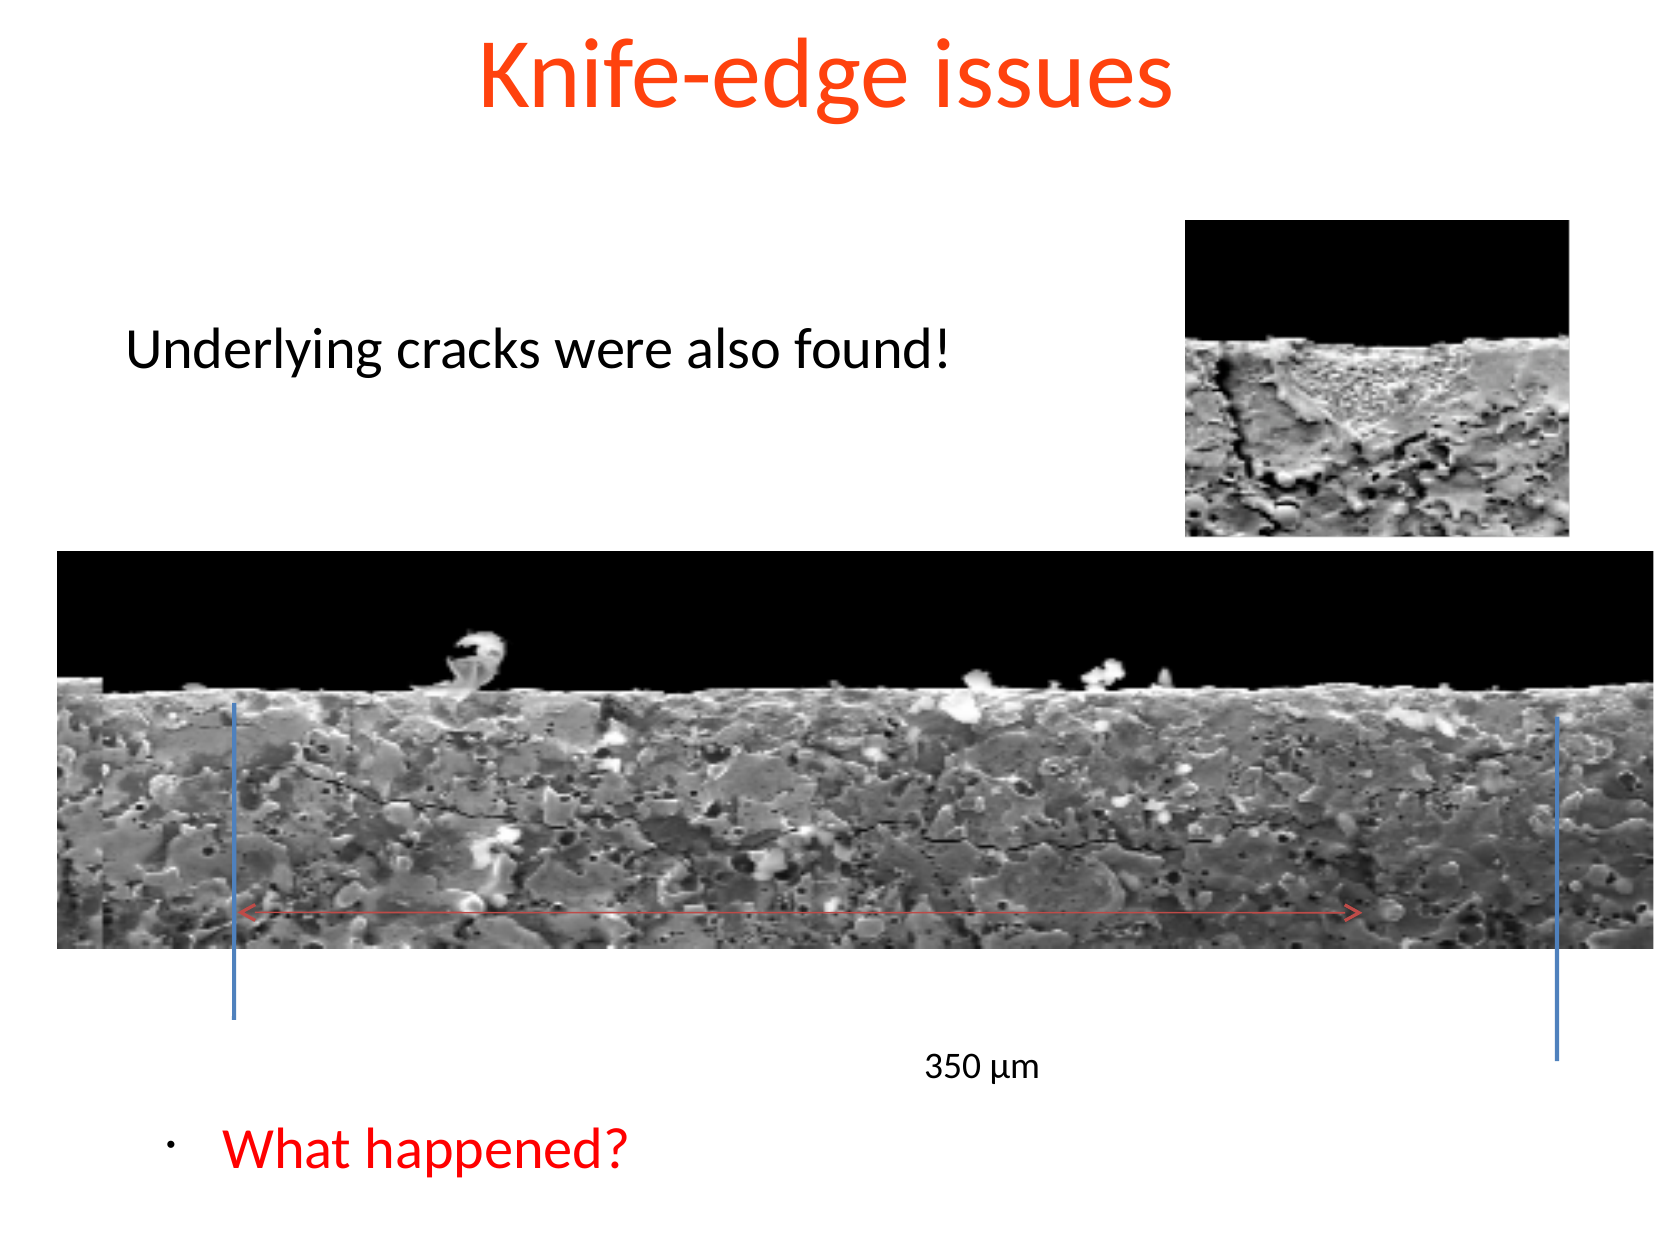

Knife-edge issues
Underlying cracks were also found!
350 µm
What happened?